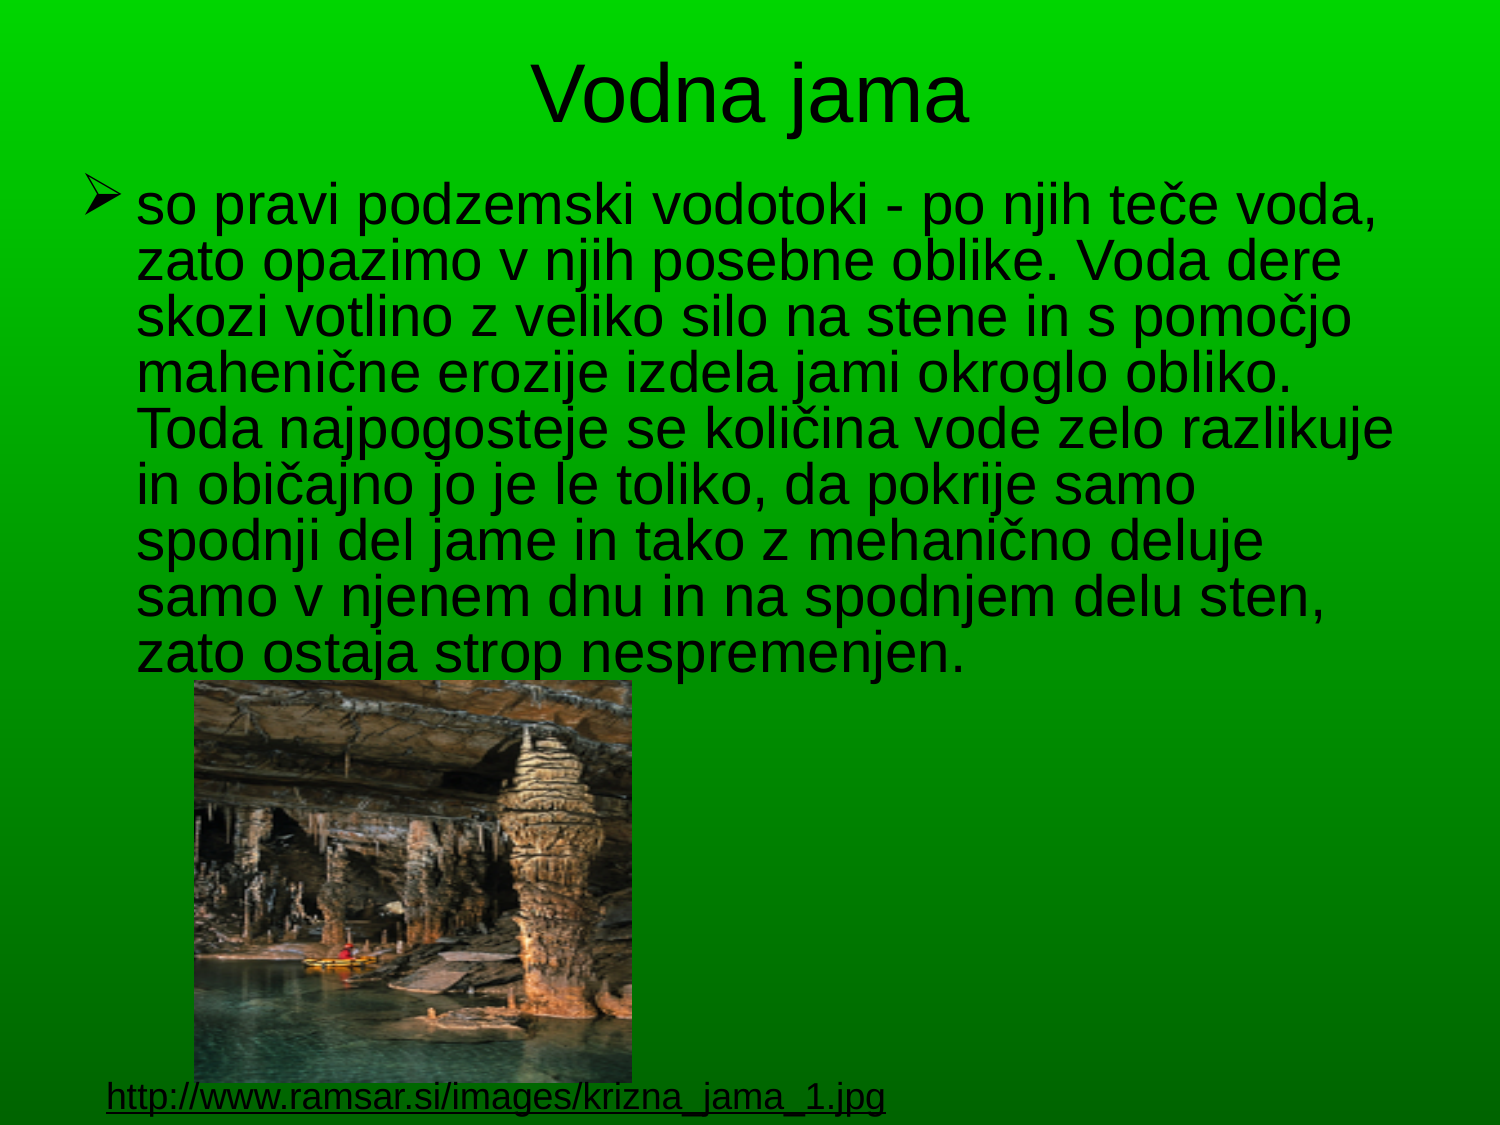

# Vodna jama
so pravi podzemski vodotoki - po njih teče voda, zato opazimo v njih posebne oblike. Voda dere skozi votlino z veliko silo na stene in s pomočjo mahenične erozije izdela jami okroglo obliko. Toda najpogosteje se količina vode zelo razlikuje in običajno jo je le toliko, da pokrije samo spodnji del jame in tako z mehanično deluje samo v njenem dnu in na spodnjem delu sten, zato ostaja strop nespremenjen.
http://www.ramsar.si/images/krizna_jama_1.jpg